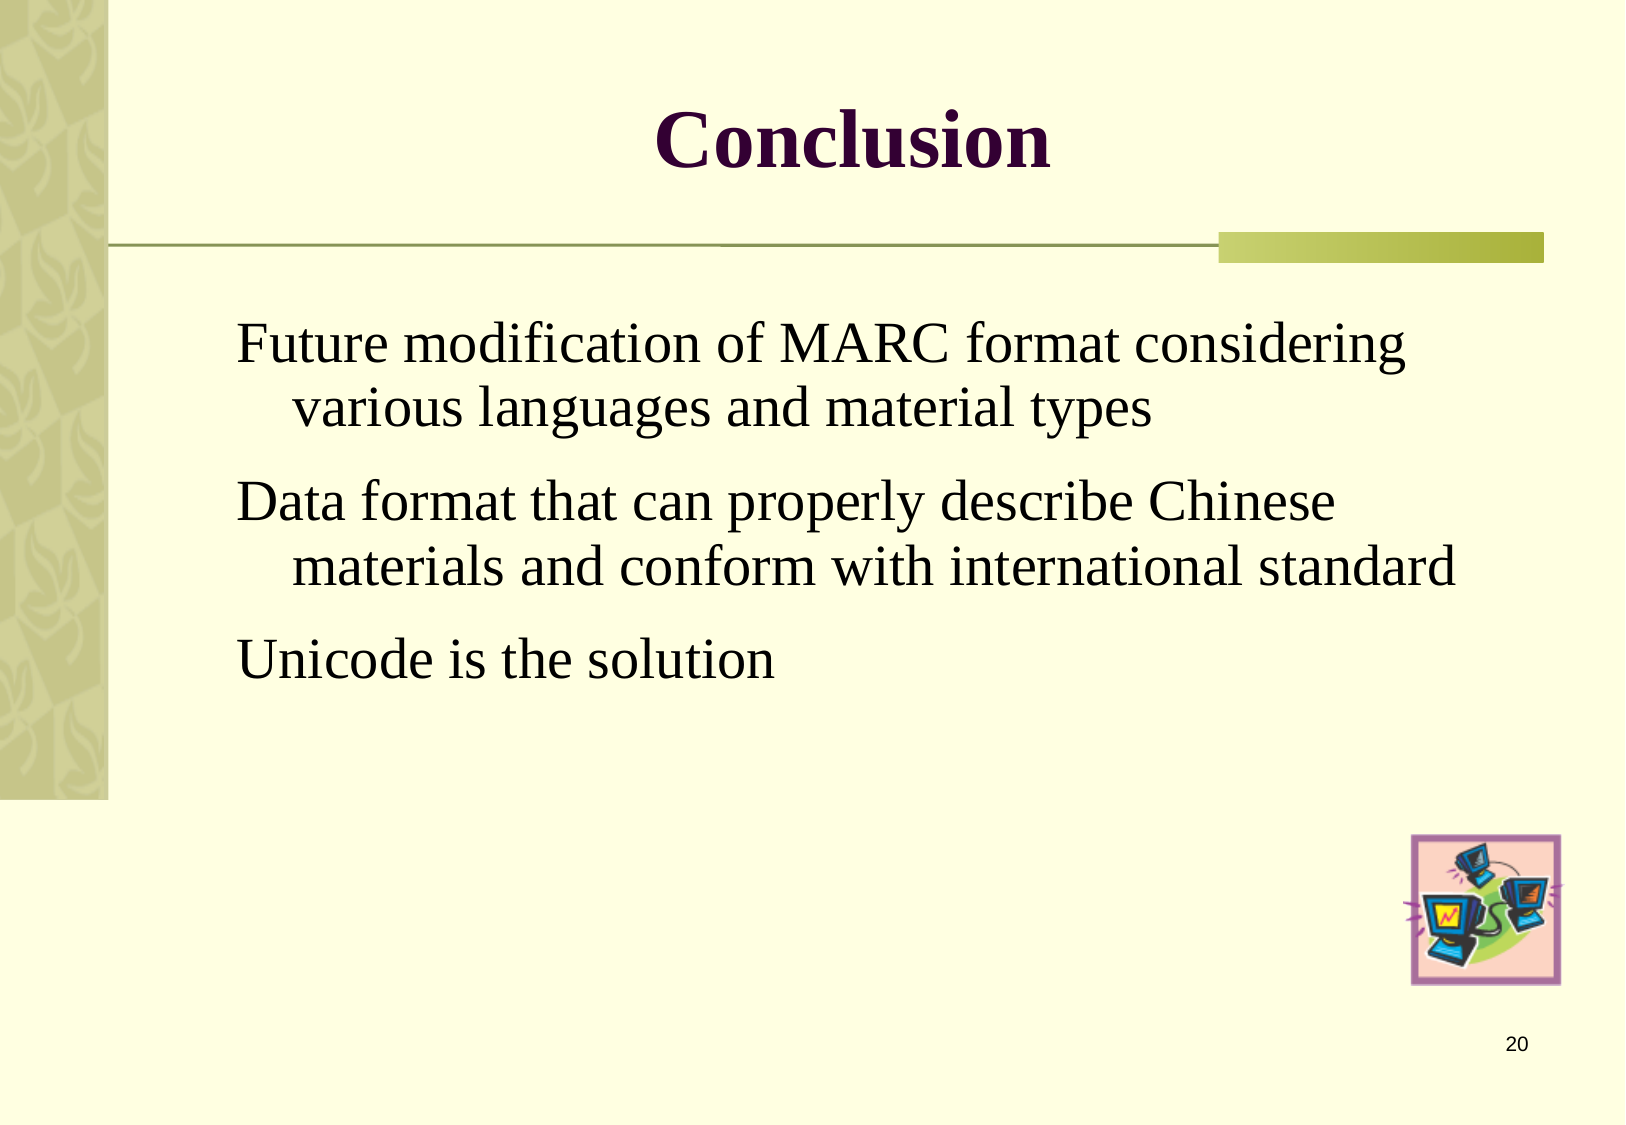

# Conclusion
Future modification of MARC format considering various languages and material types
Data format that can properly describe Chinese materials and conform with international standard
Unicode is the solution
20